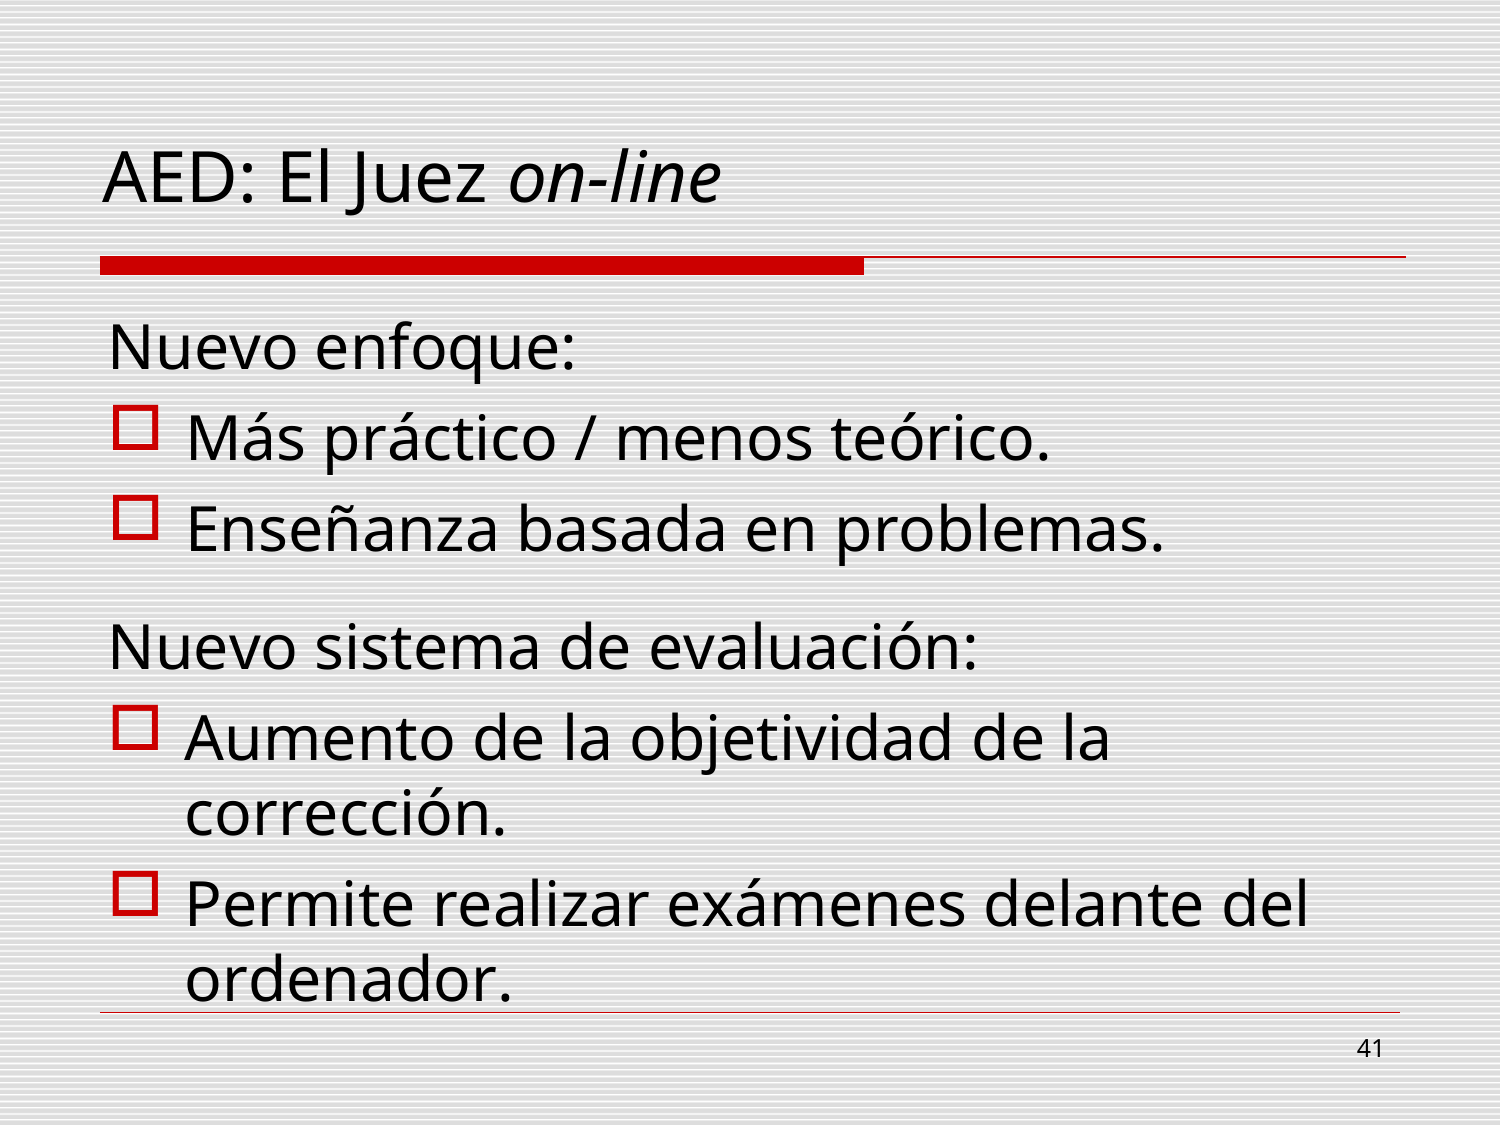

# AED: El Juez on-line
Nuevo enfoque:
Más práctico / menos teórico.
Enseñanza basada en problemas.
Nuevo sistema de evaluación:
Aumento de la objetividad de la corrección.
Permite realizar exámenes delante del ordenador.